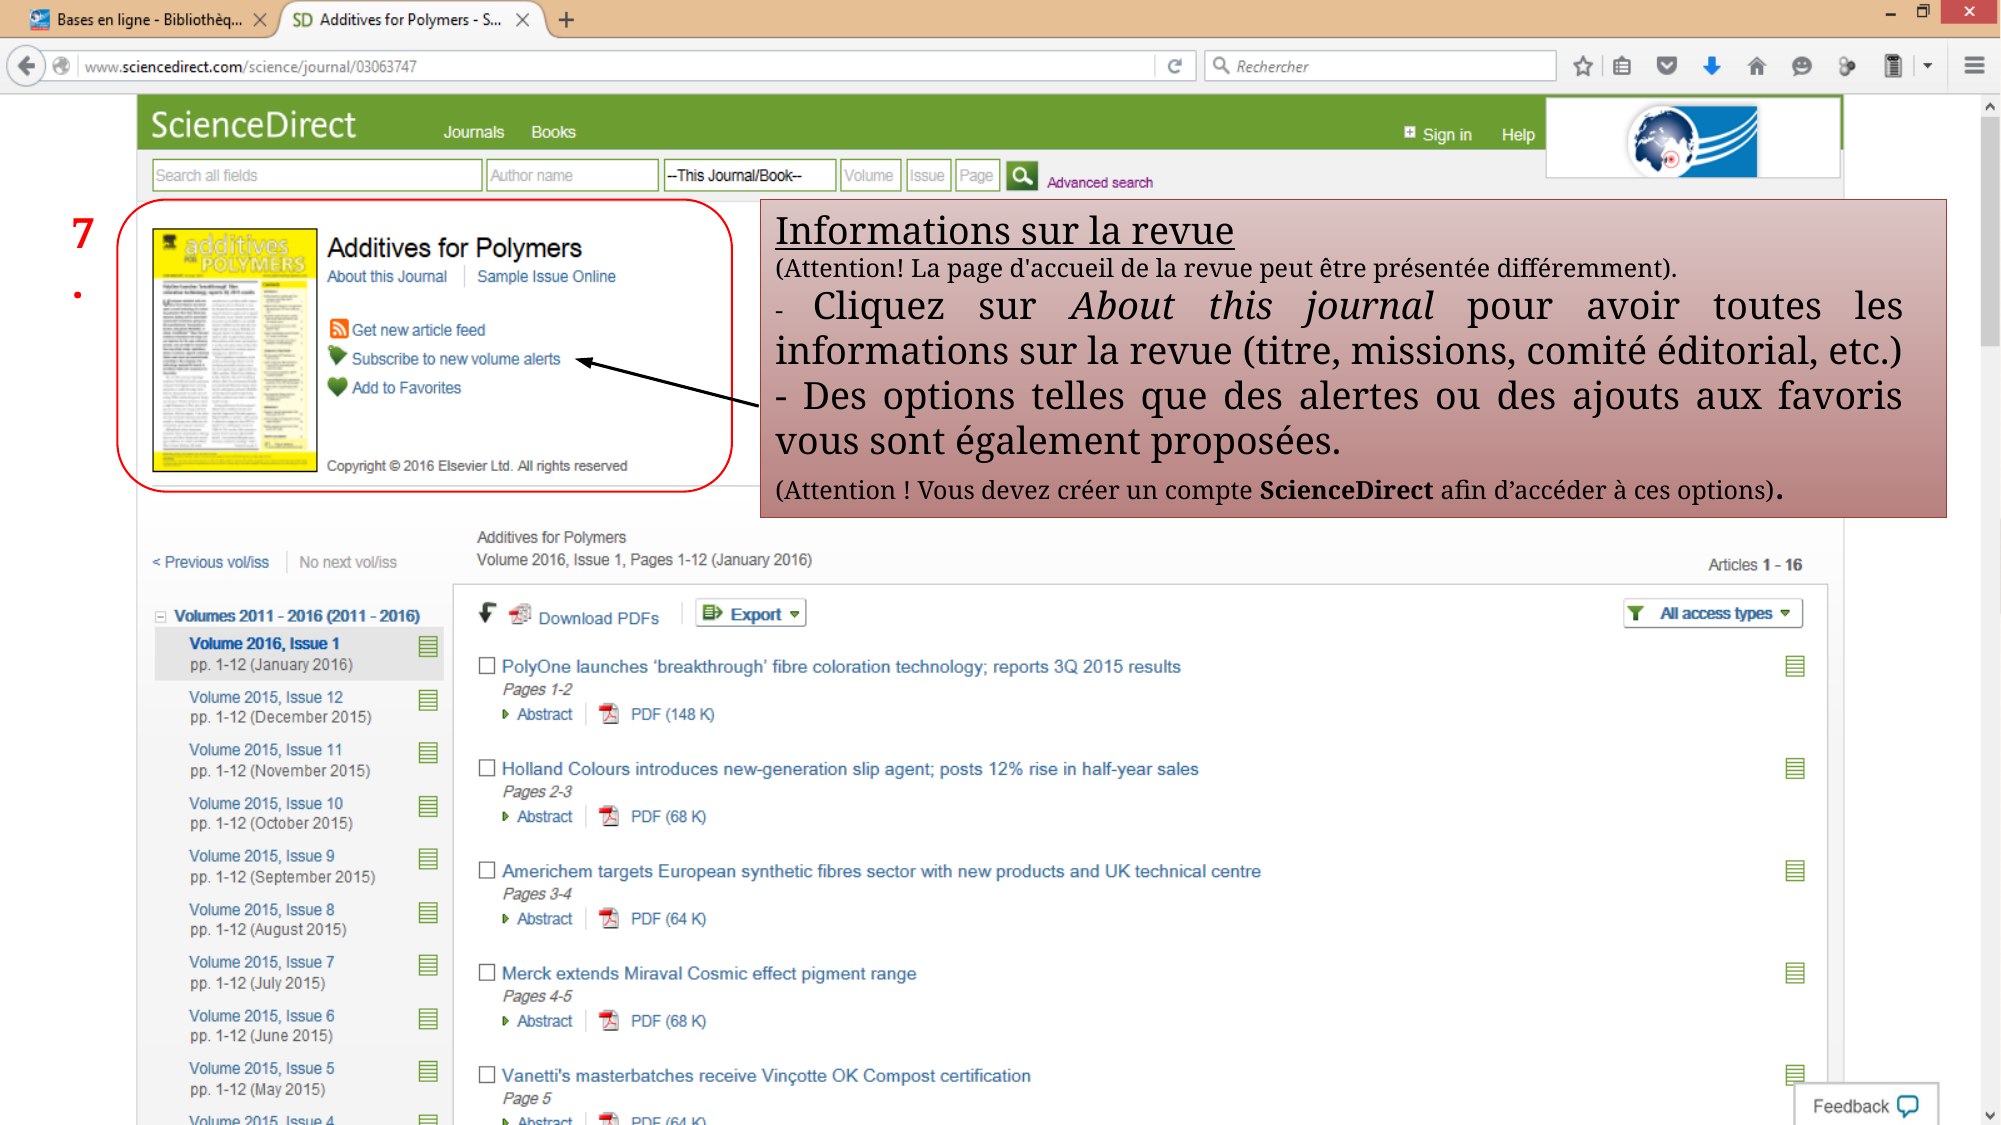

7.
Informations sur la revue
(Attention! La page d'accueil de la revue peut être présentée différemment).
- Cliquez sur About this journal pour avoir toutes les informations sur la revue (titre, missions, comité éditorial, etc.)
- Des options telles que des alertes ou des ajouts aux favoris vous sont également proposées.
(Attention ! Vous devez créer un compte ScienceDirect afin d’accéder à ces options).